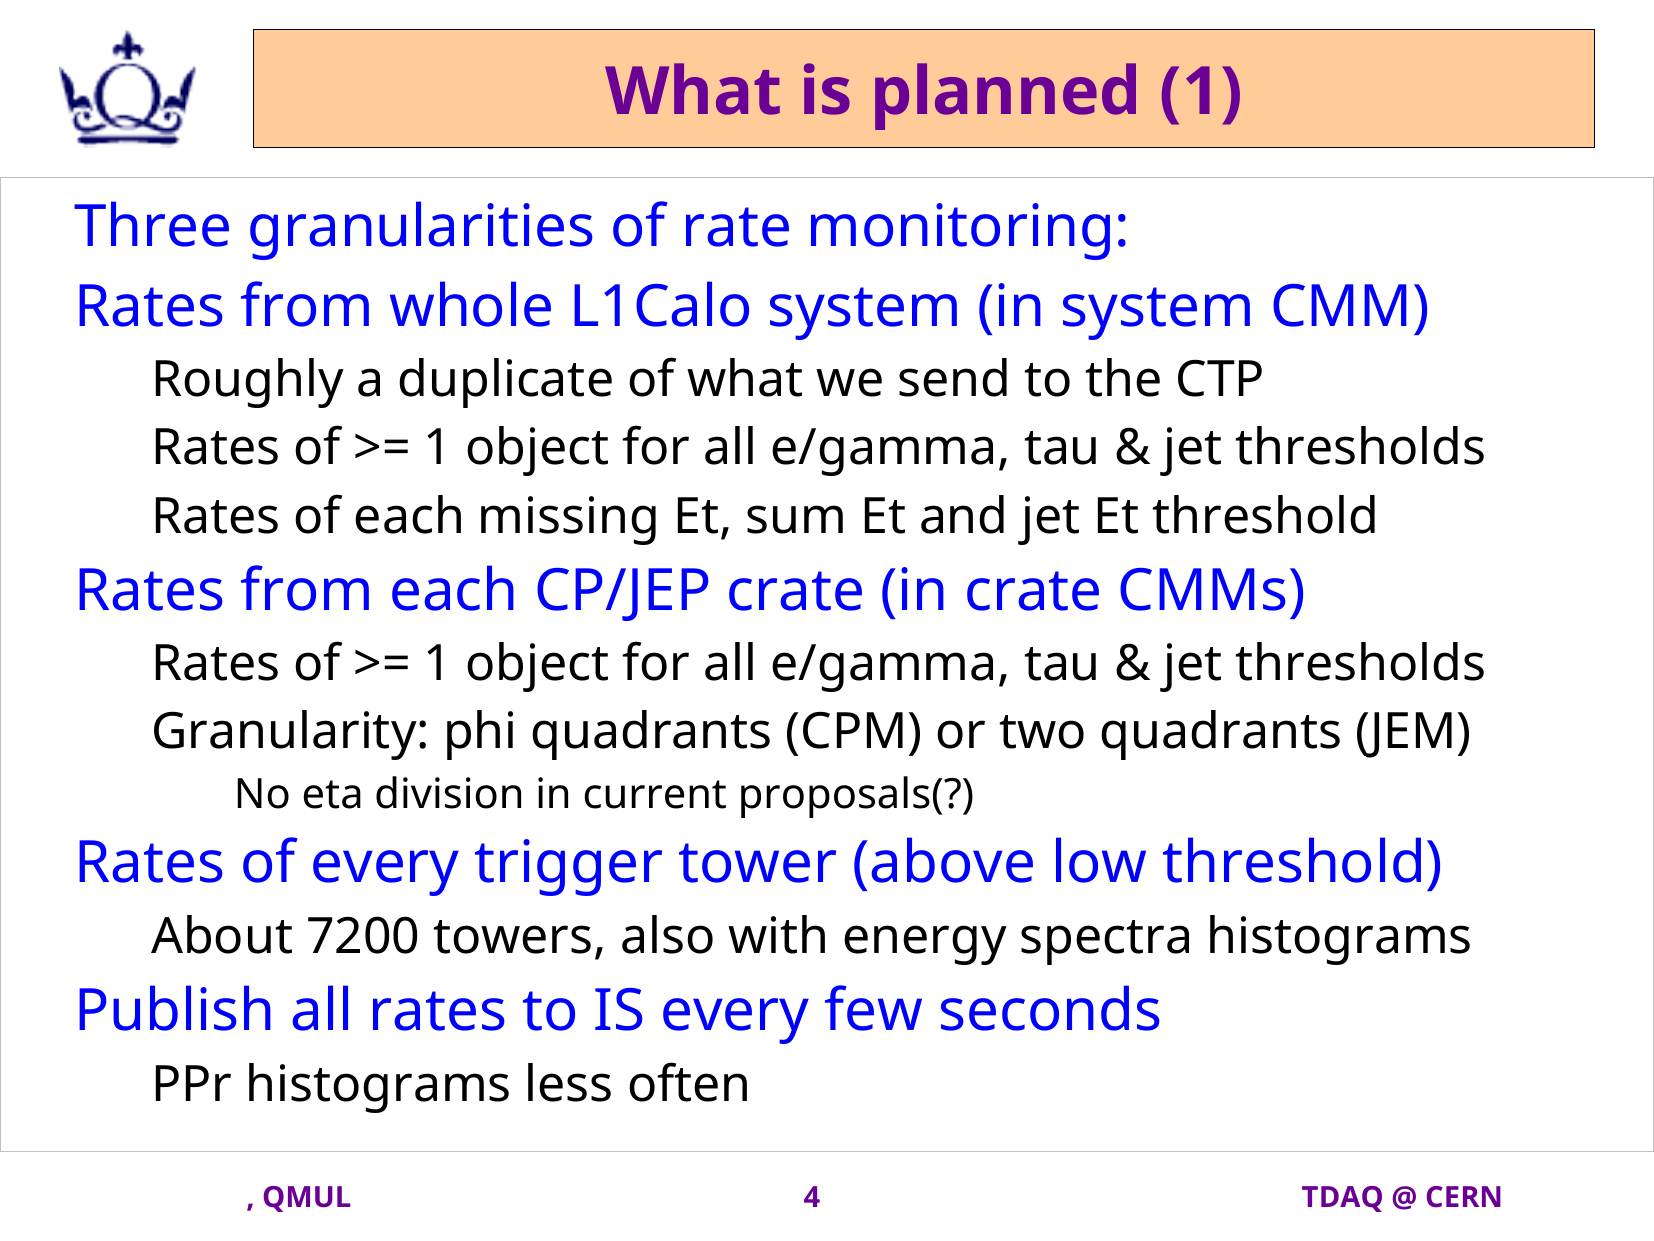

# What is planned (1)
Three granularities of rate monitoring:
Rates from whole L1Calo system (in system CMM)
Roughly a duplicate of what we send to the CTP
Rates of >= 1 object for all e/gamma, tau & jet thresholds
Rates of each missing Et, sum Et and jet Et threshold
Rates from each CP/JEP crate (in crate CMMs)
Rates of >= 1 object for all e/gamma, tau & jet thresholds
Granularity: phi quadrants (CPM) or two quadrants (JEM)
No eta division in current proposals(?)
Rates of every trigger tower (above low threshold)
About 7200 towers, also with energy spectra histograms
Publish all rates to IS every few seconds
PPr histograms less often